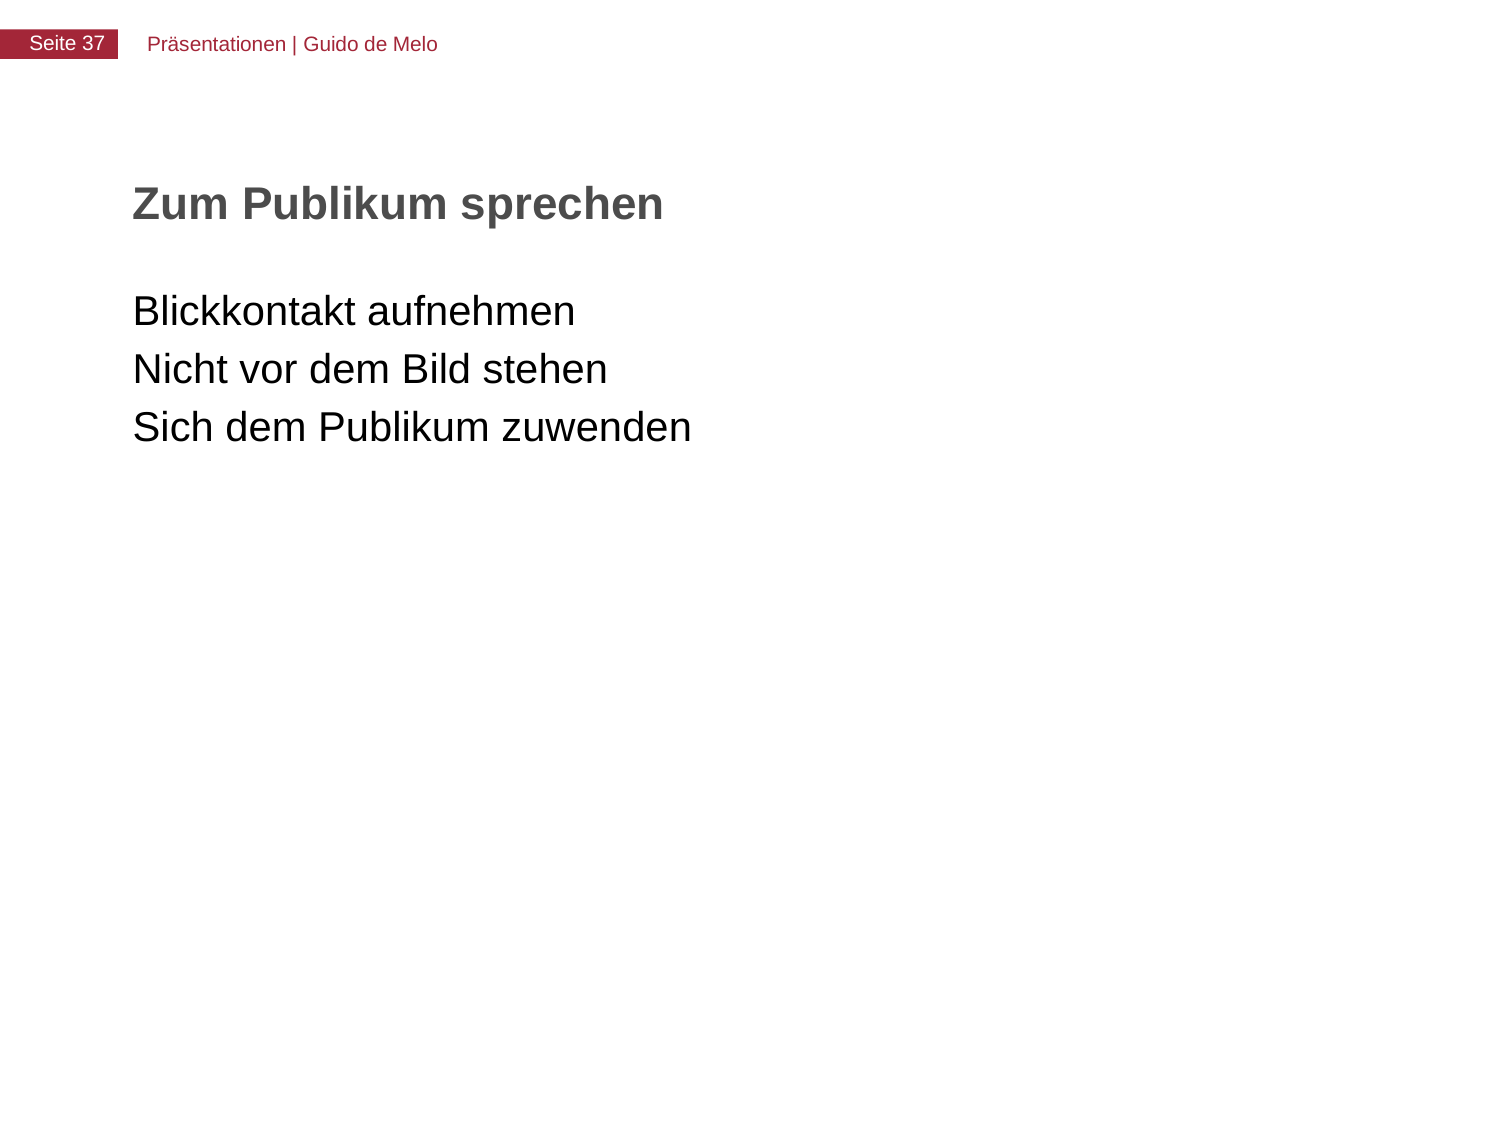

# Zum Publikum sprechen
Blickkontakt aufnehmen
Nicht vor dem Bild stehen
Sich dem Publikum zuwenden